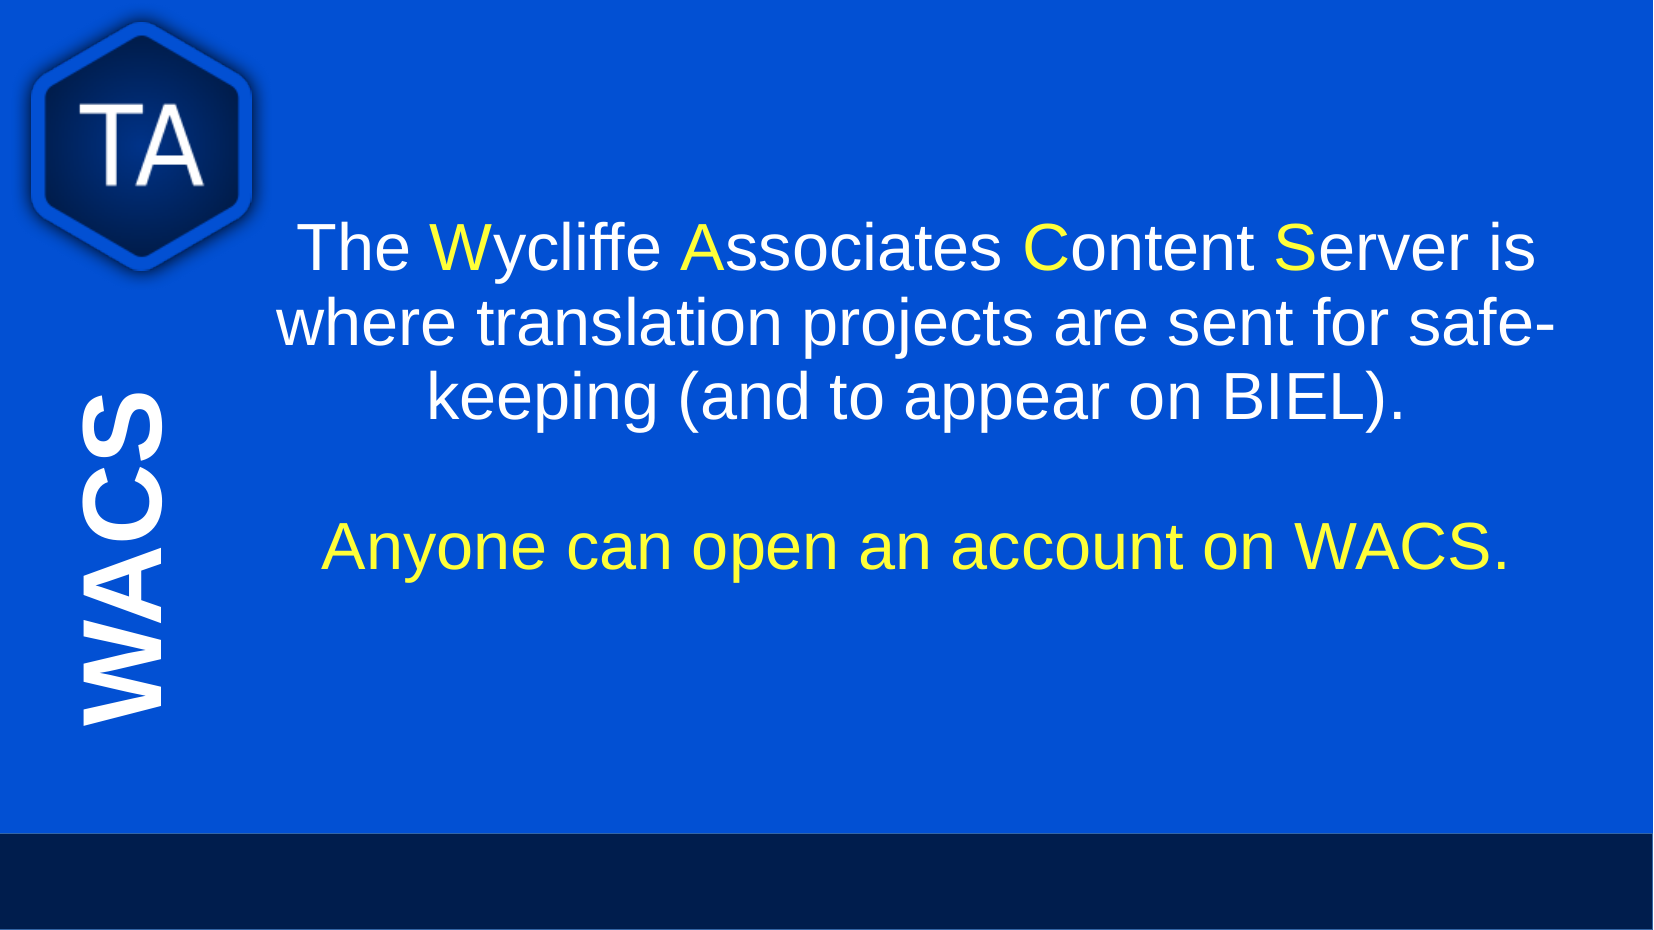

# The Wycliffe Associates Content Server is where translation projects are sent for safe-keeping (and to appear on BIEL).
Anyone can open an account on WACS.
WACS